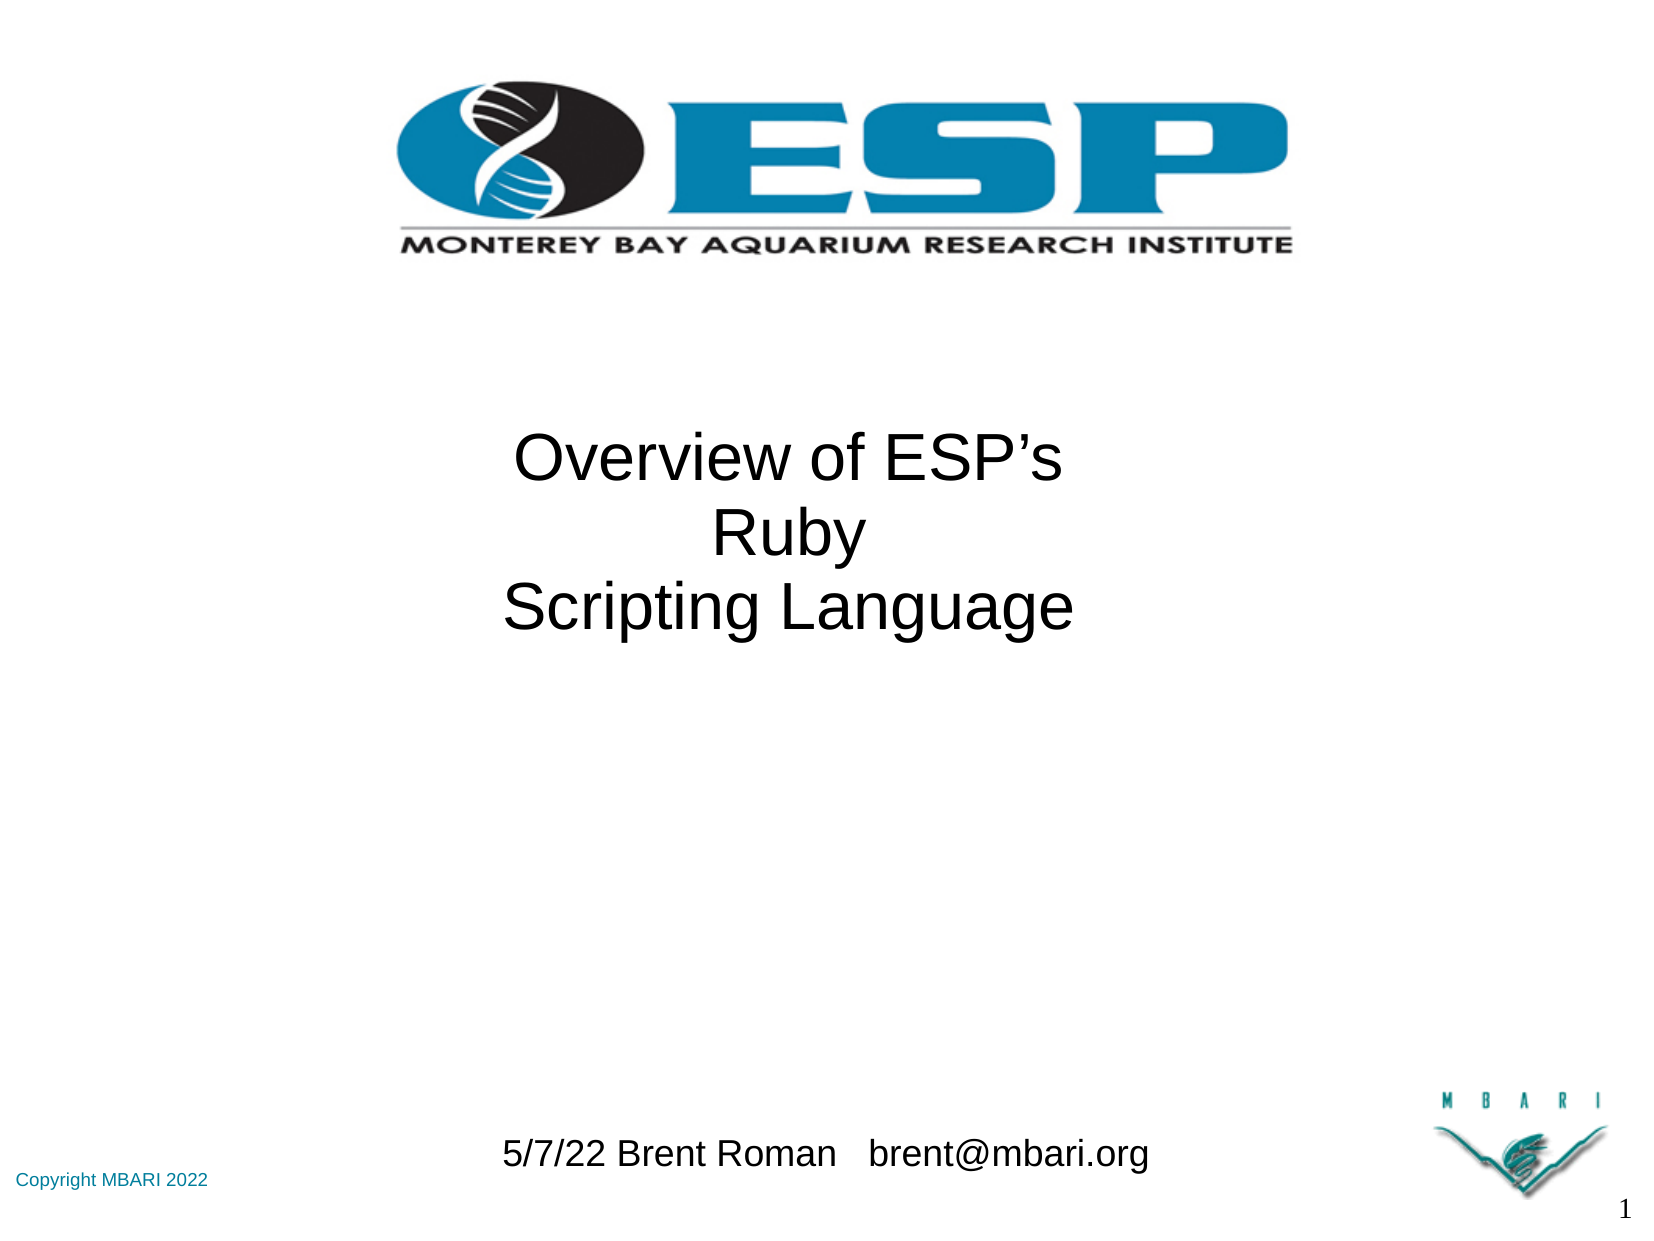

Overview of ESP’s
Ruby
Scripting Language
5/7/22 Brent Roman brent@mbari.org